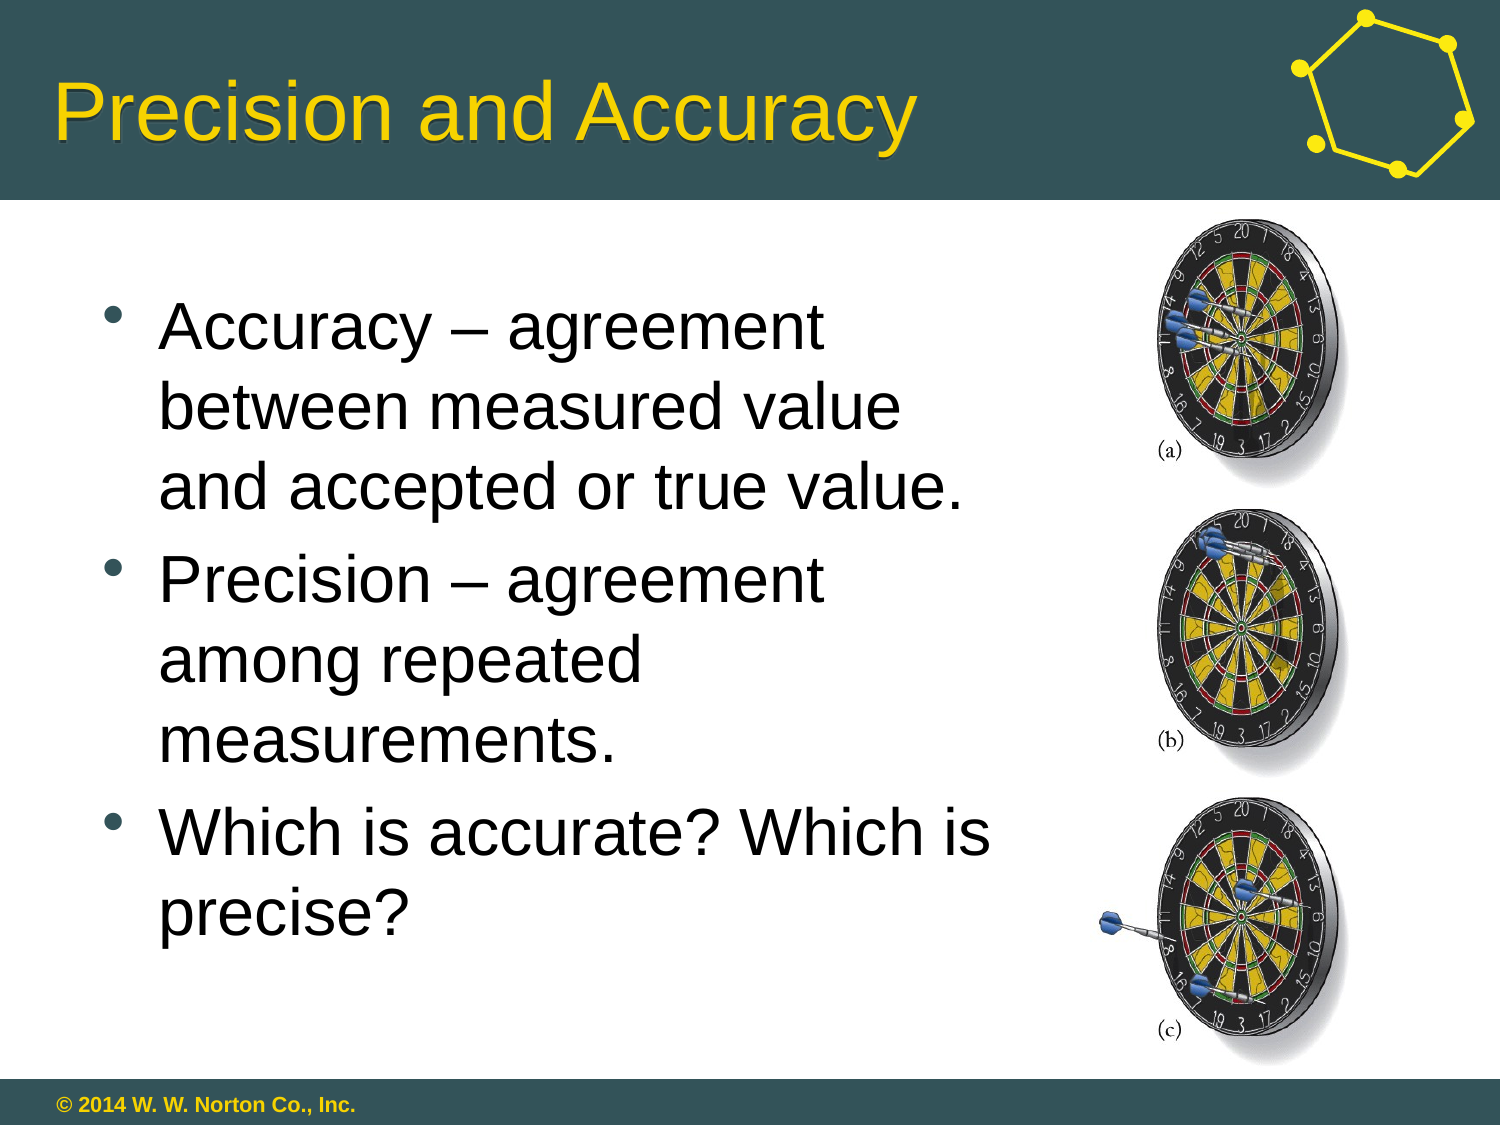

Precision and Accuracy
# Accuracy – agreement between measured value and accepted or true value.
Precision – agreement among repeated measurements.
Which is accurate? Which is precise?